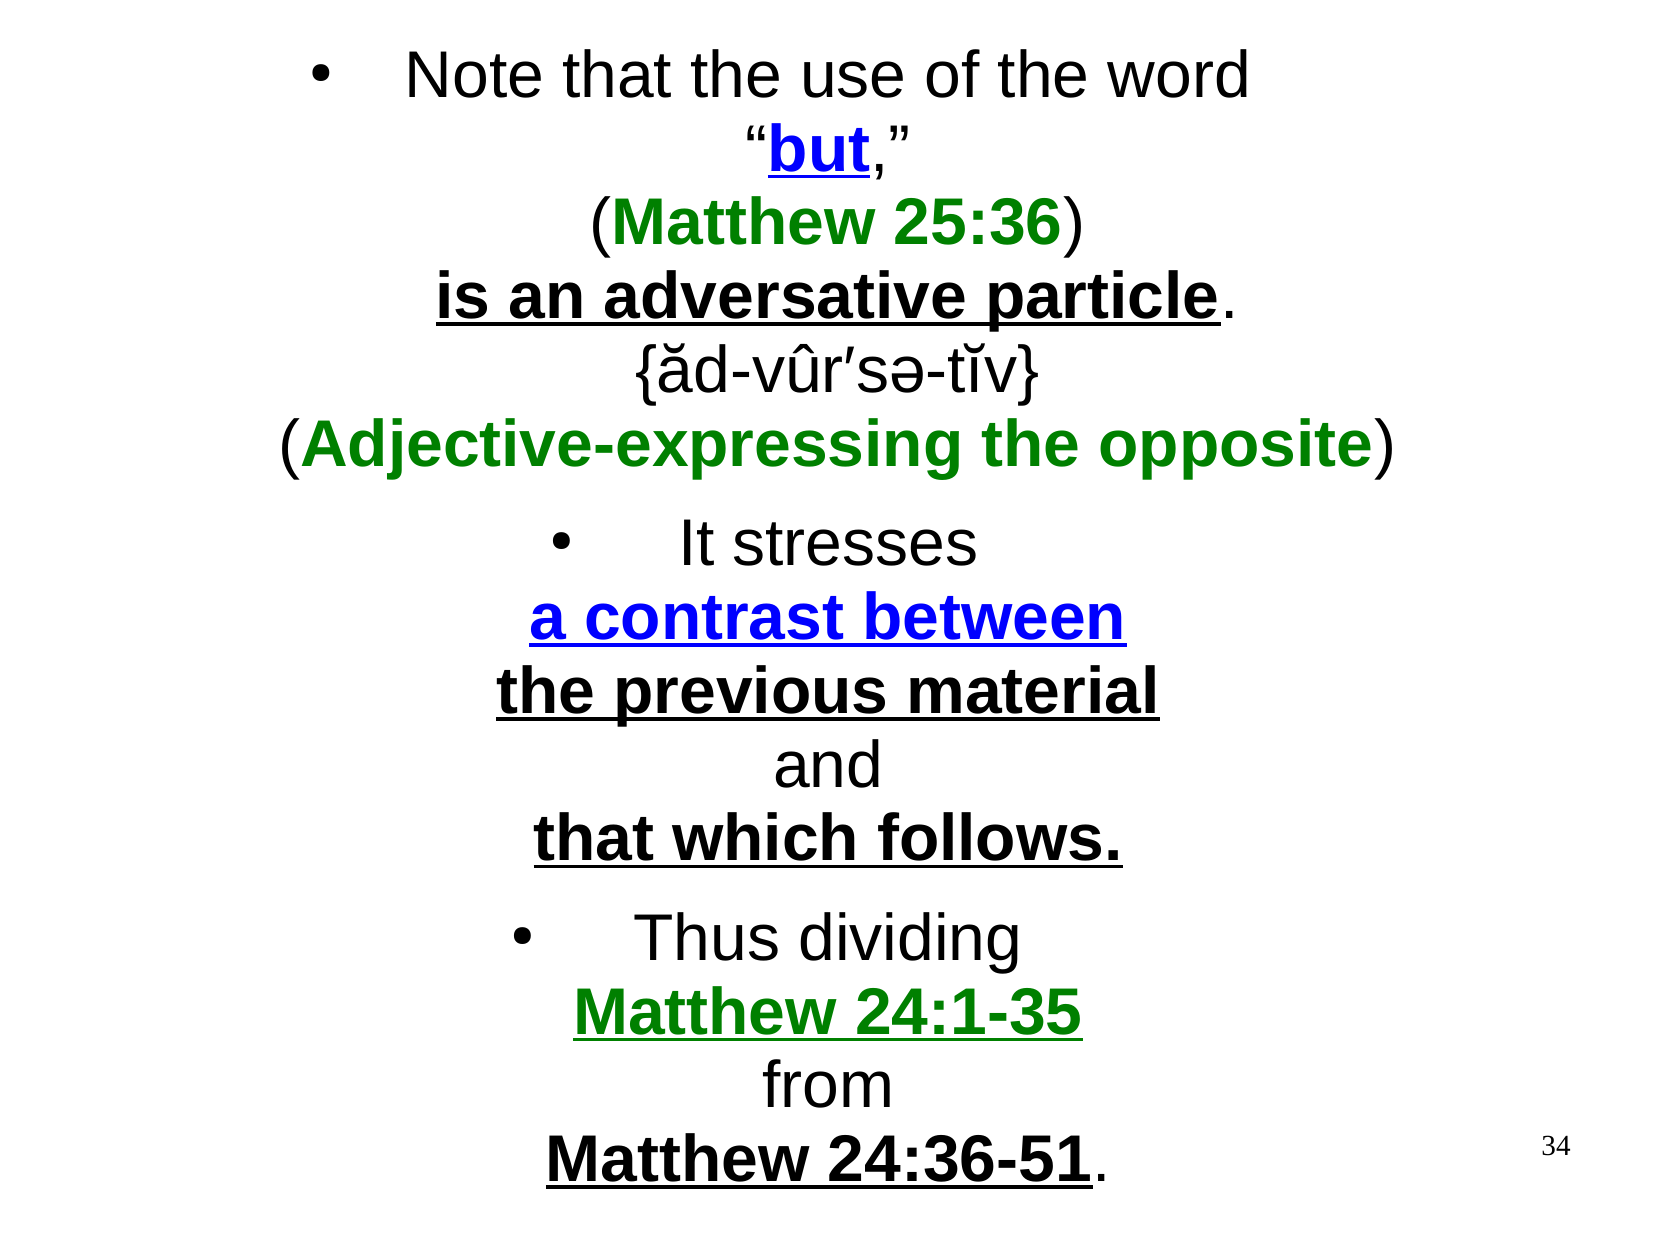

# Note that the use of the word “but,” (Matthew 25:36) is an adversative particle. {ăd-vûr′sə-tĭv} (Adjective-expressing the opposite)
It stresses
a contrast between
the previous material
and
that which follows.
Thus dividing
Matthew 24:1-35
from
Matthew 24:36-51.
34